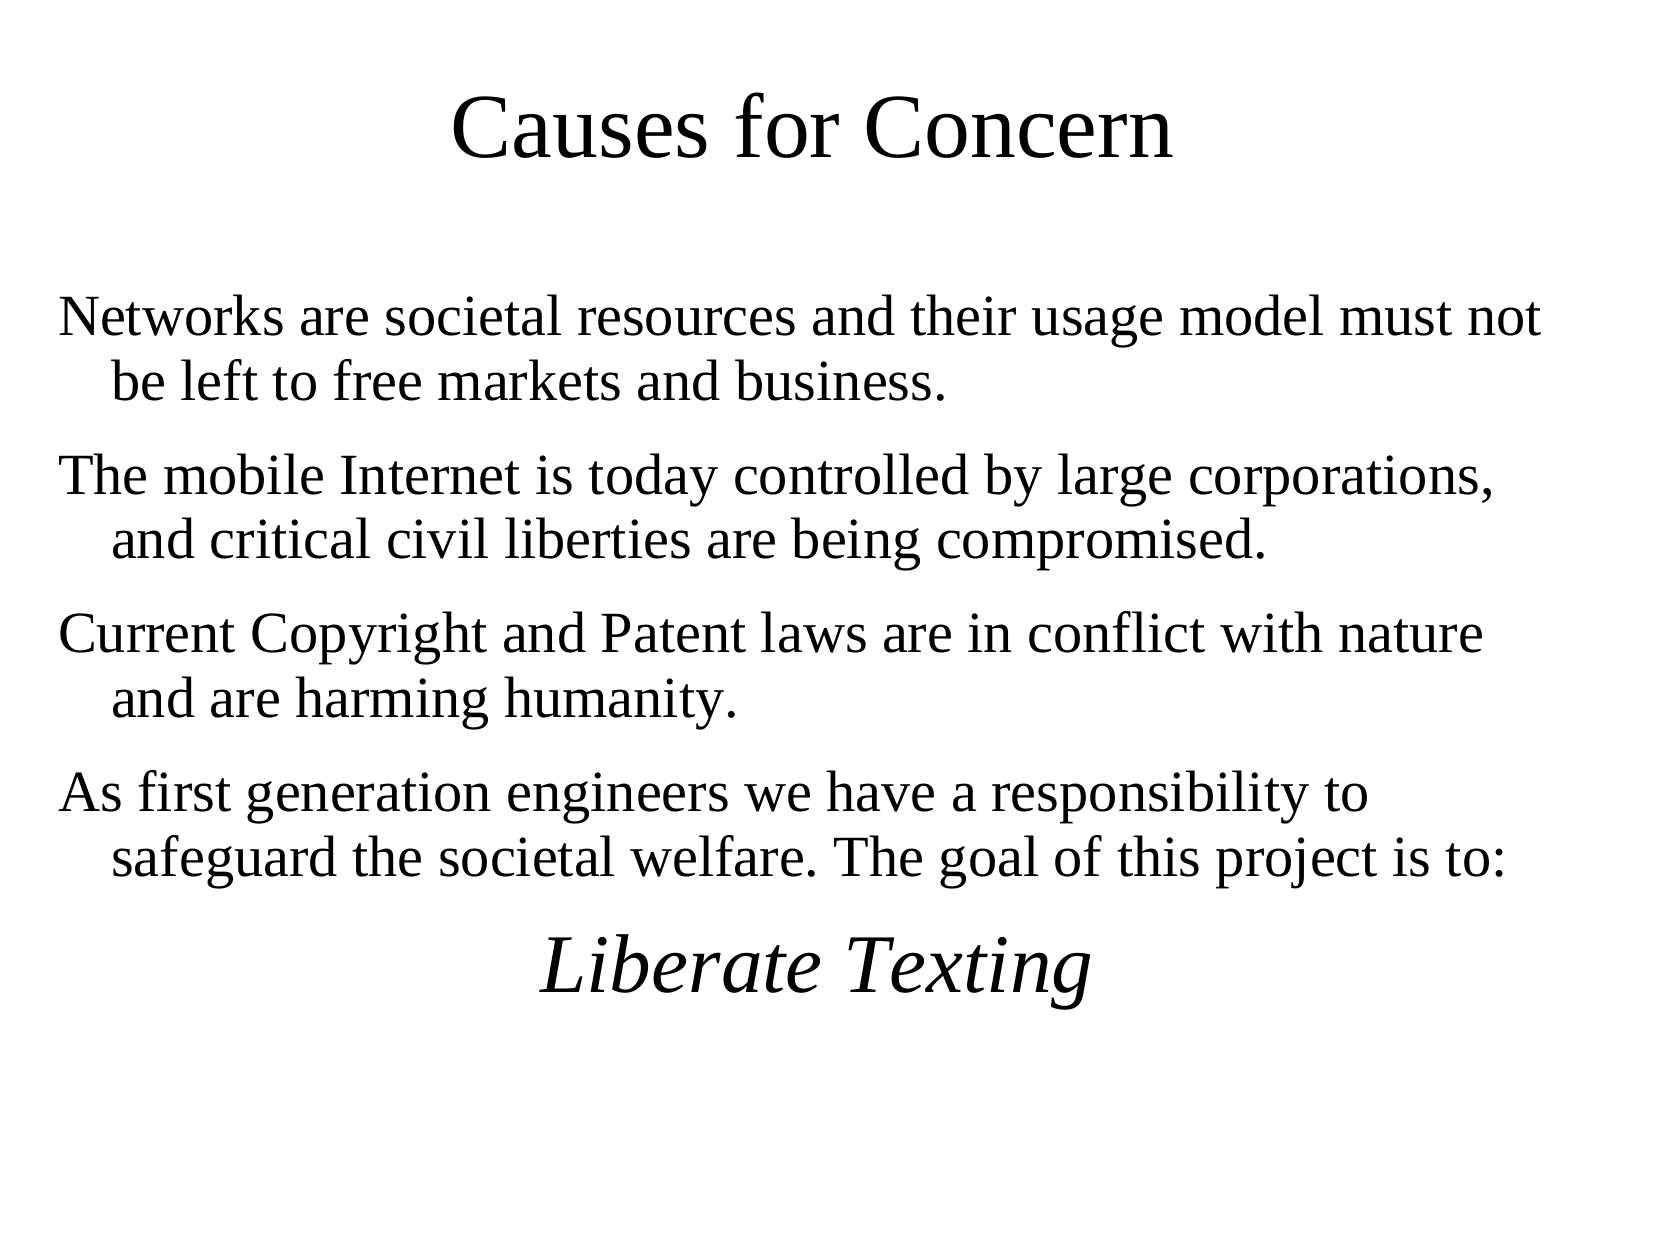

# Causes for Concern
Networks are societal resources and their usage model must not be left to free markets and business.
The mobile Internet is today controlled by large corporations, and critical civil liberties are being compromised.
Current Copyright and Patent laws are in conflict with nature and are harming humanity.
As first generation engineers we have a responsibility to safeguard the societal welfare. The goal of this project is to:
Liberate Texting